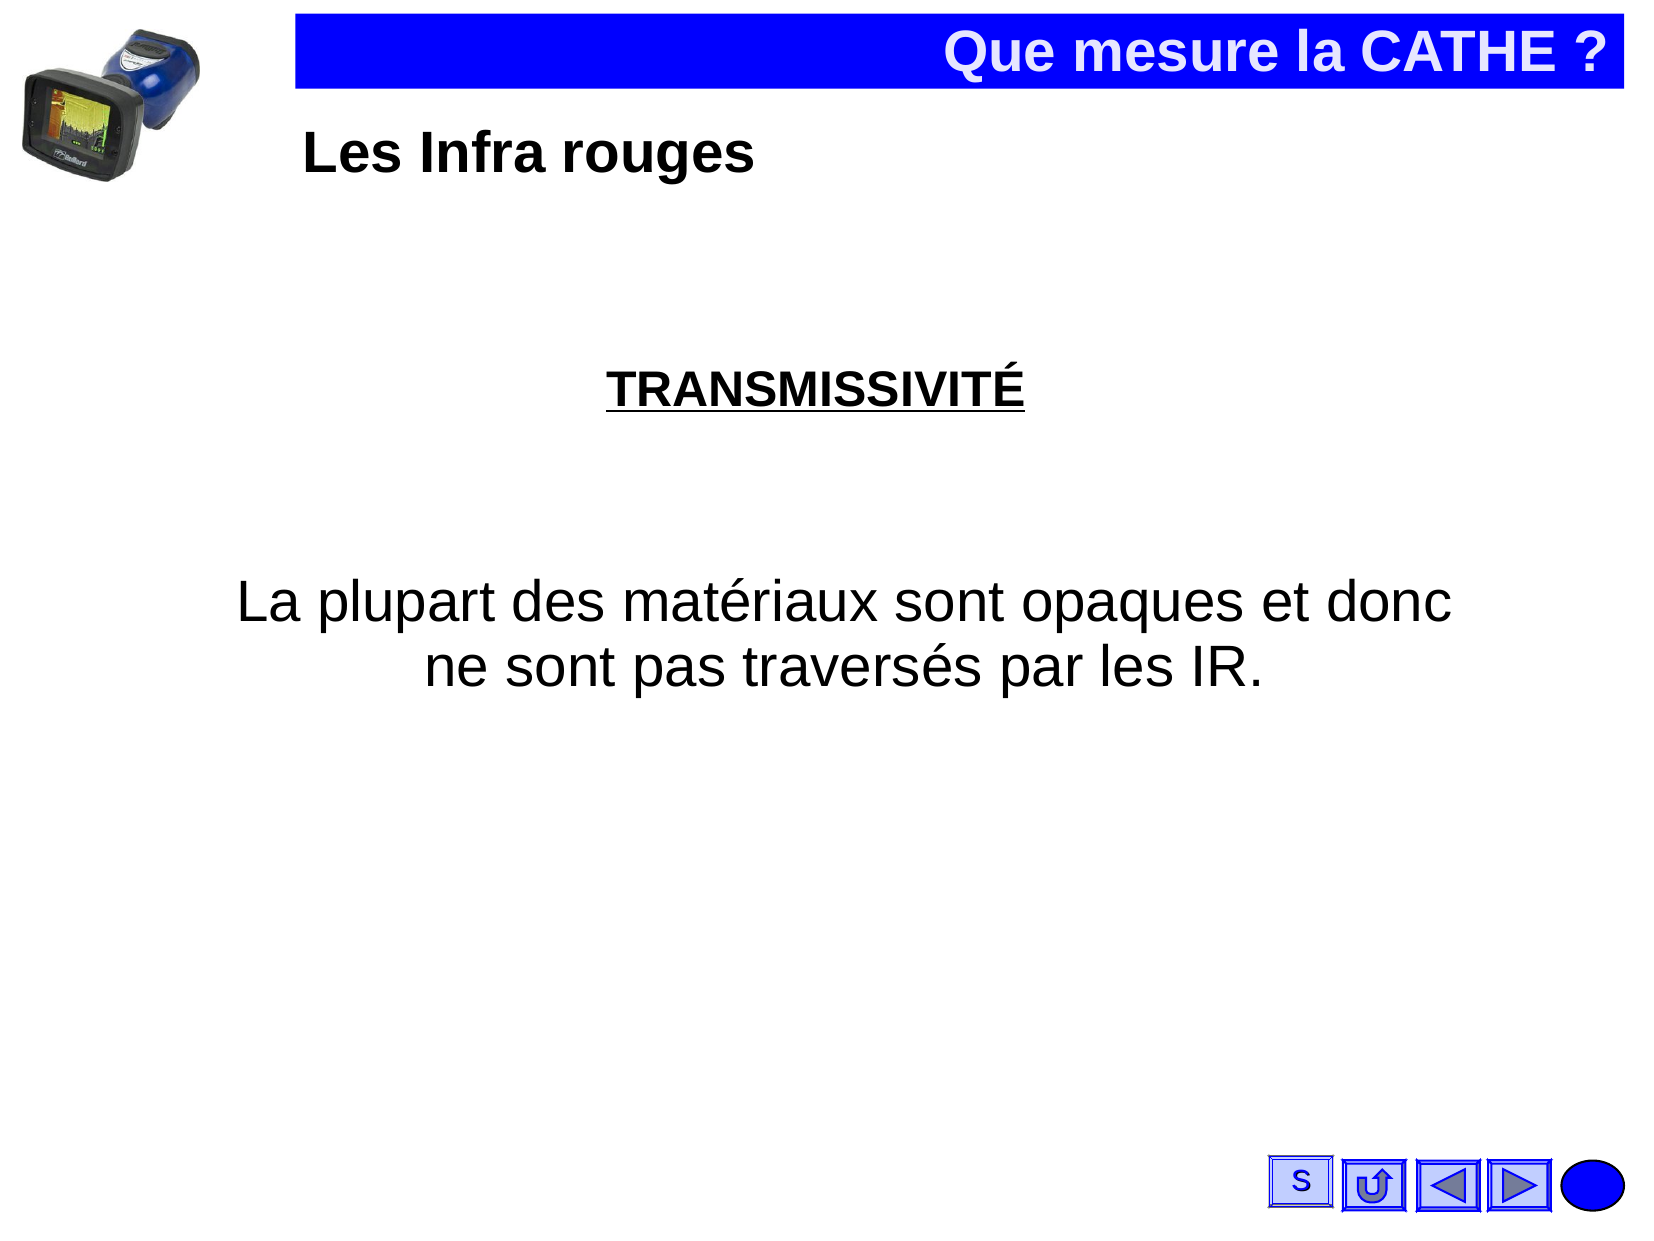

Que mesure la CATHE ?
Les Infra rouges
TRANSMISSIVITÉ
La plupart des matériaux sont opaques et donc ne sont pas traversés par les IR.